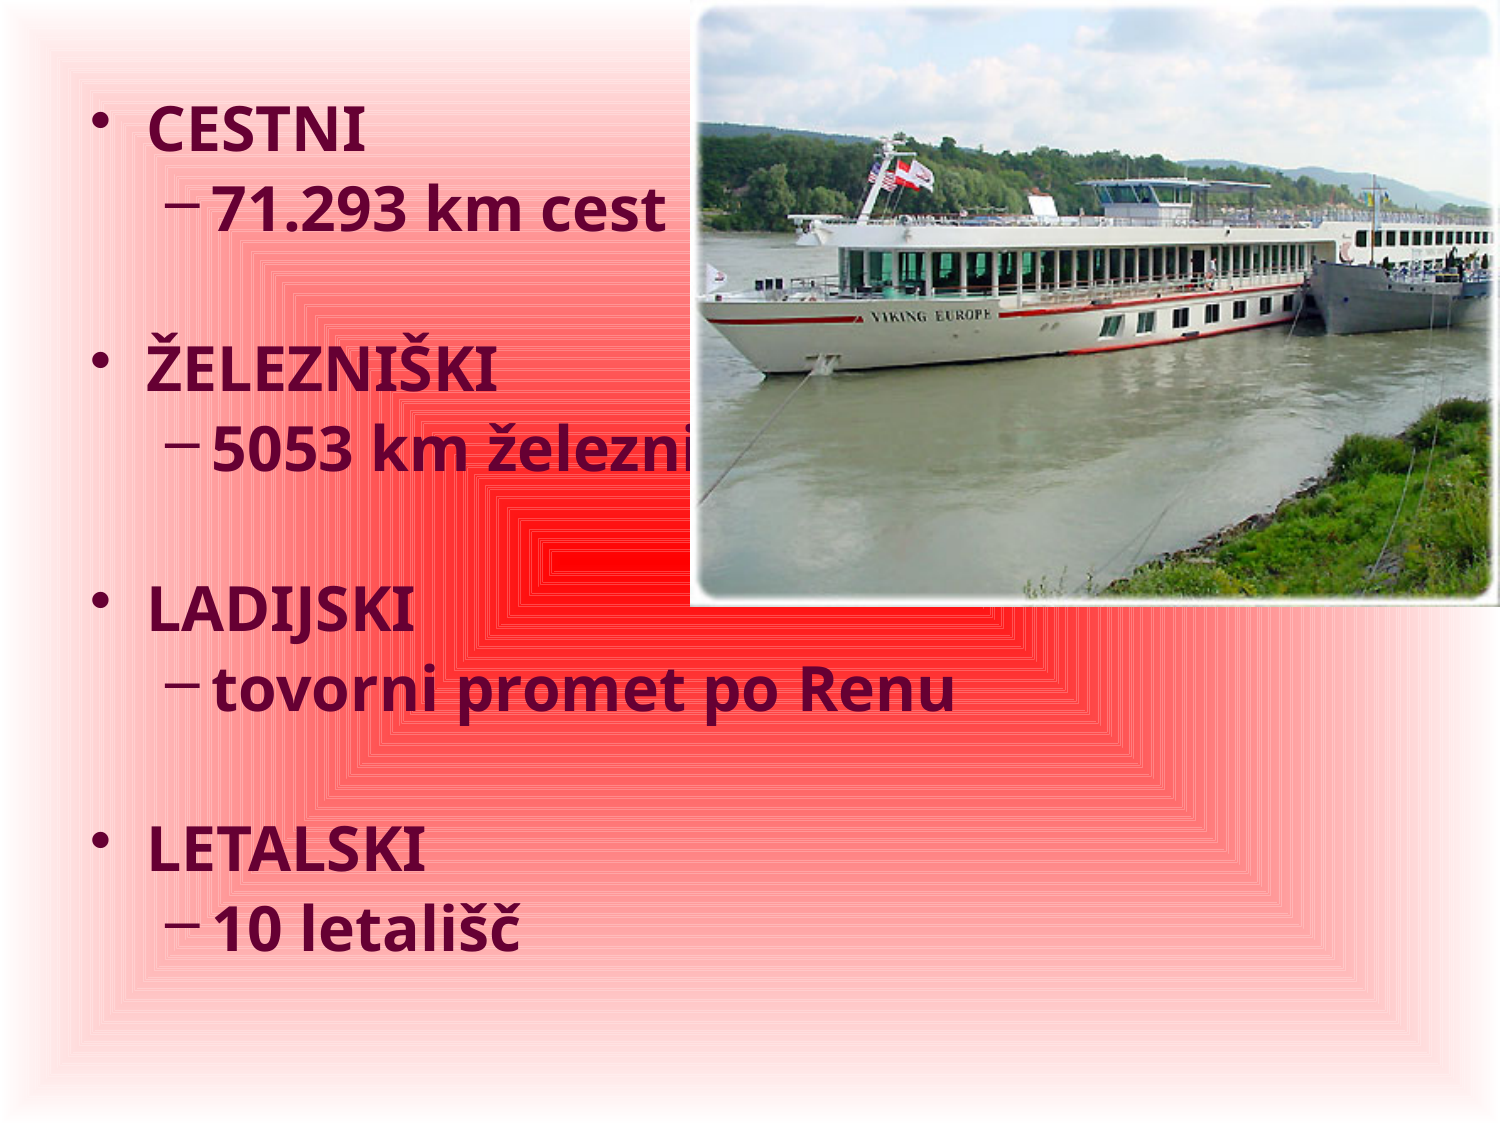

# CESTNI
71.293 km cest
ŽELEZNIŠKI
5053 km železnic
LADIJSKI
tovorni promet po Renu
LETALSKI
10 letališč